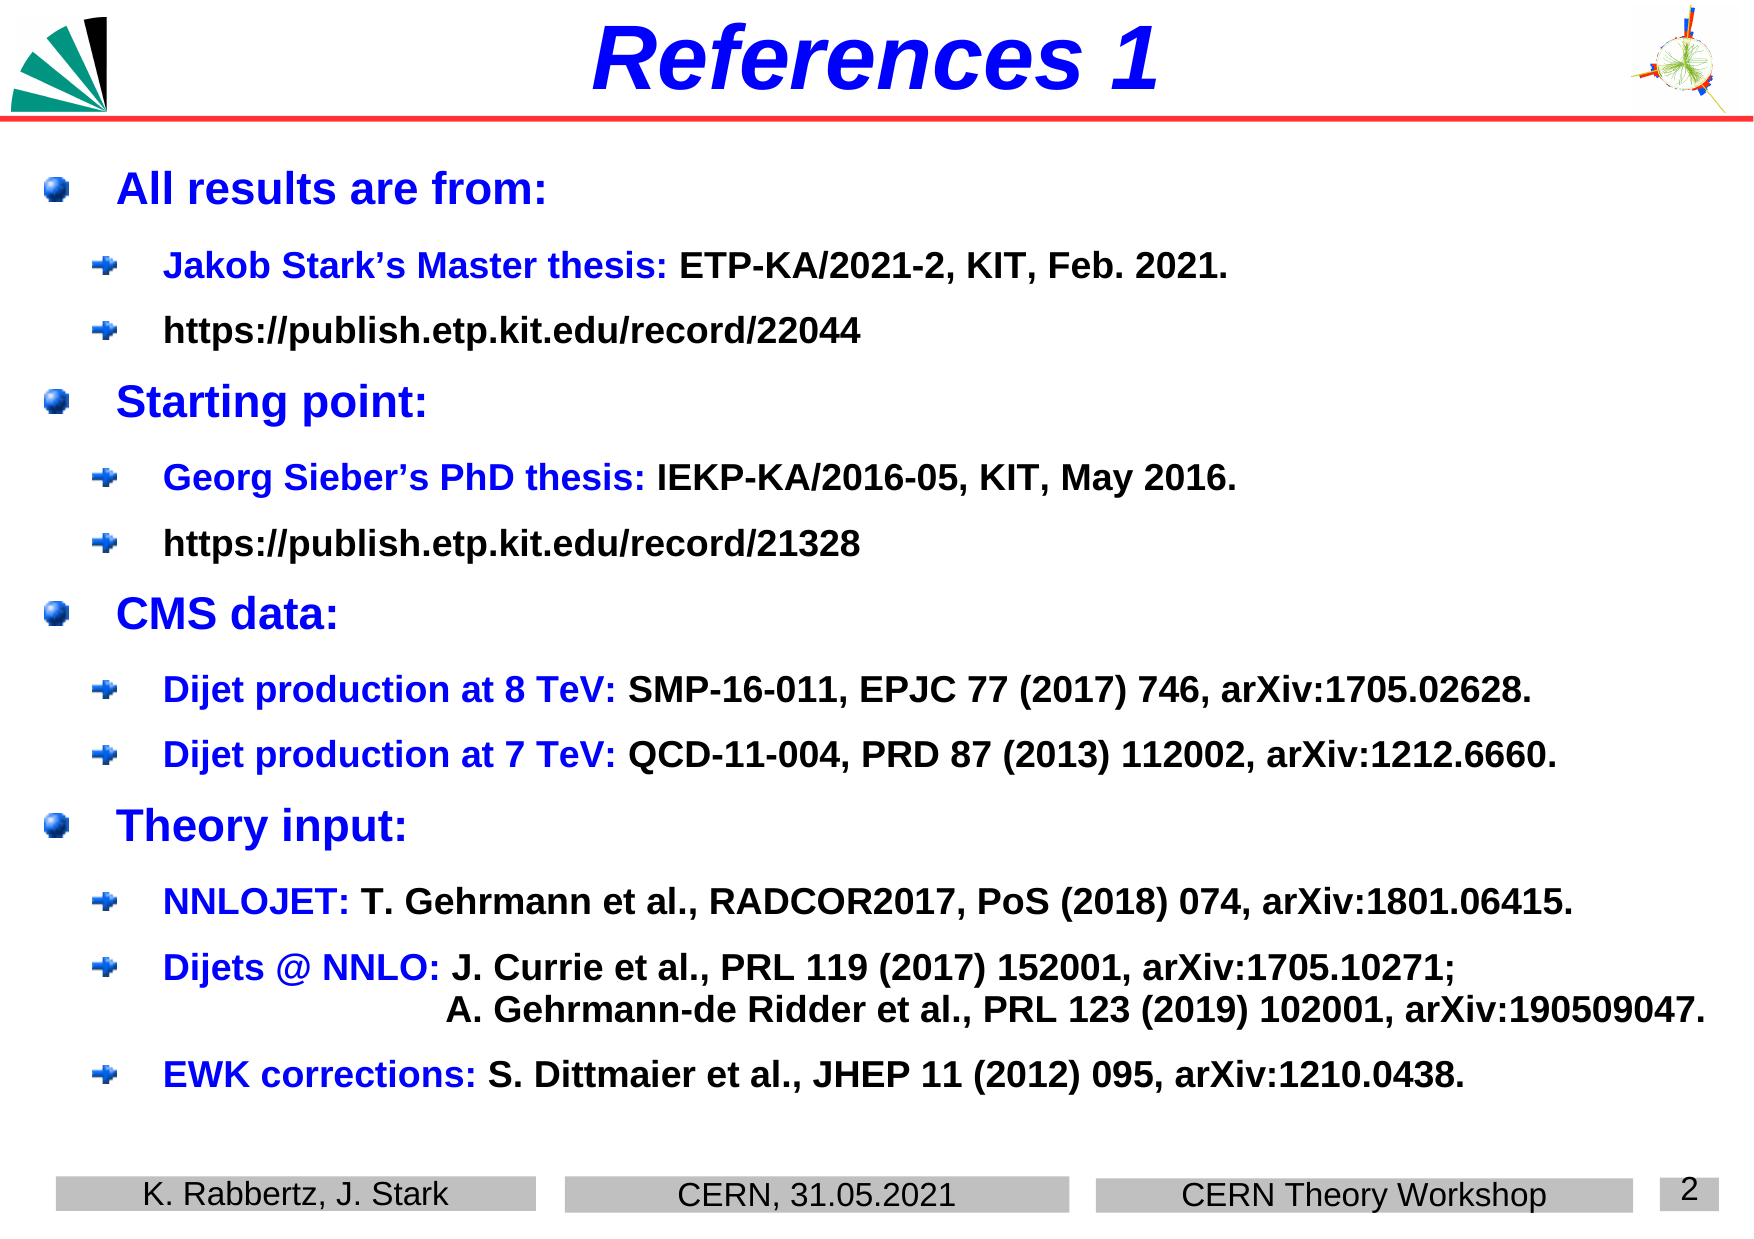

# References 1
All results are from:
Jakob Stark’s Master thesis: ETP-KA/2021-2, KIT, Feb. 2021.
https://publish.etp.kit.edu/record/22044
Starting point:
Georg Sieber’s PhD thesis: IEKP-KA/2016-05, KIT, May 2016.
https://publish.etp.kit.edu/record/21328
CMS data:
Dijet production at 8 TeV: SMP-16-011, EPJC 77 (2017) 746, arXiv:1705.02628.
Dijet production at 7 TeV: QCD-11-004, PRD 87 (2013) 112002, arXiv:1212.6660.
Theory input:
NNLOJET: T. Gehrmann et al., RADCOR2017, PoS (2018) 074, arXiv:1801.06415.
Dijets @ NNLO: J. Currie et al., PRL 119 (2017) 152001, arXiv:1705.10271; A. Gehrmann-de Ridder et al., PRL 123 (2019) 102001, arXiv:190509047.
EWK corrections: S. Dittmaier et al., JHEP 11 (2012) 095, arXiv:1210.0438.